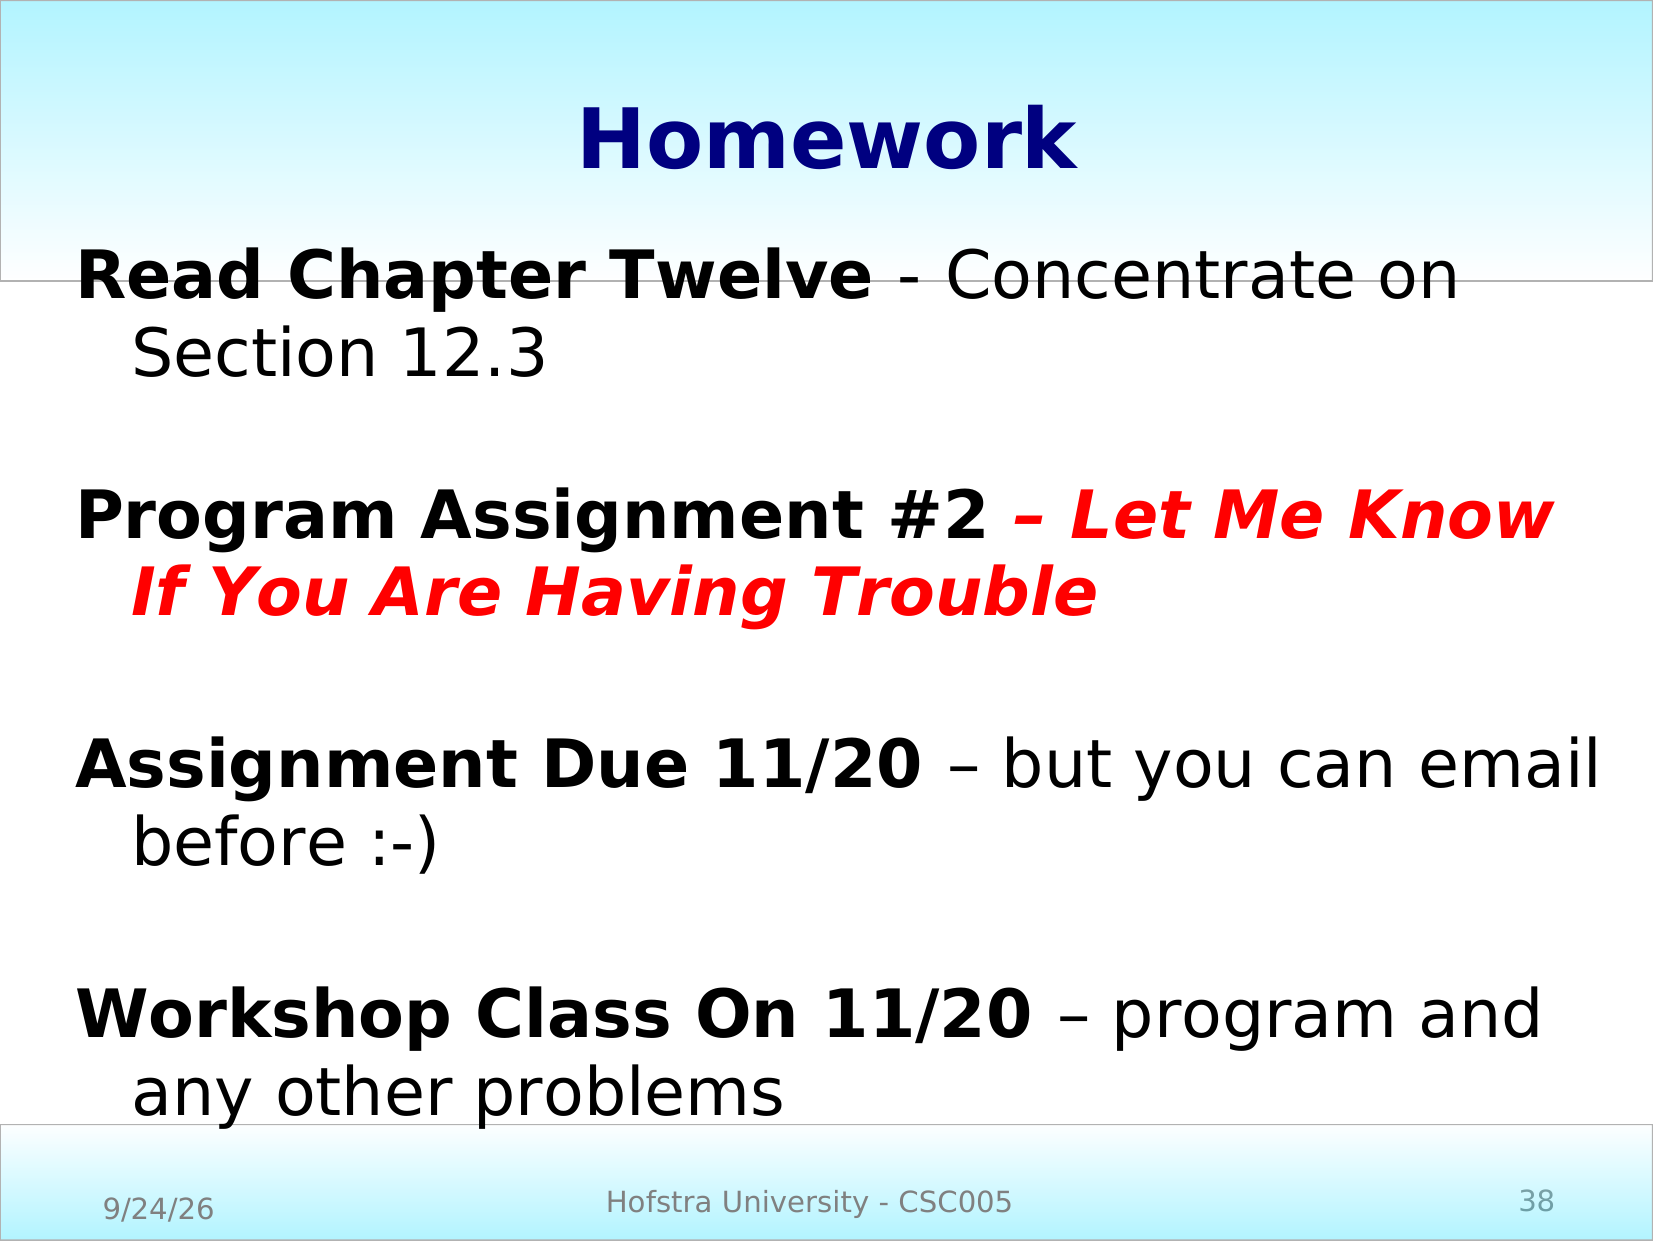

# Homework
Read Chapter Twelve - Concentrate on Section 12.3
Program Assignment #2 – Let Me Know If You Are Having Trouble
Assignment Due 11/20 – but you can email before :-)
Workshop Class On 11/20 – program and any other problems
38
Hofstra University - CSC005